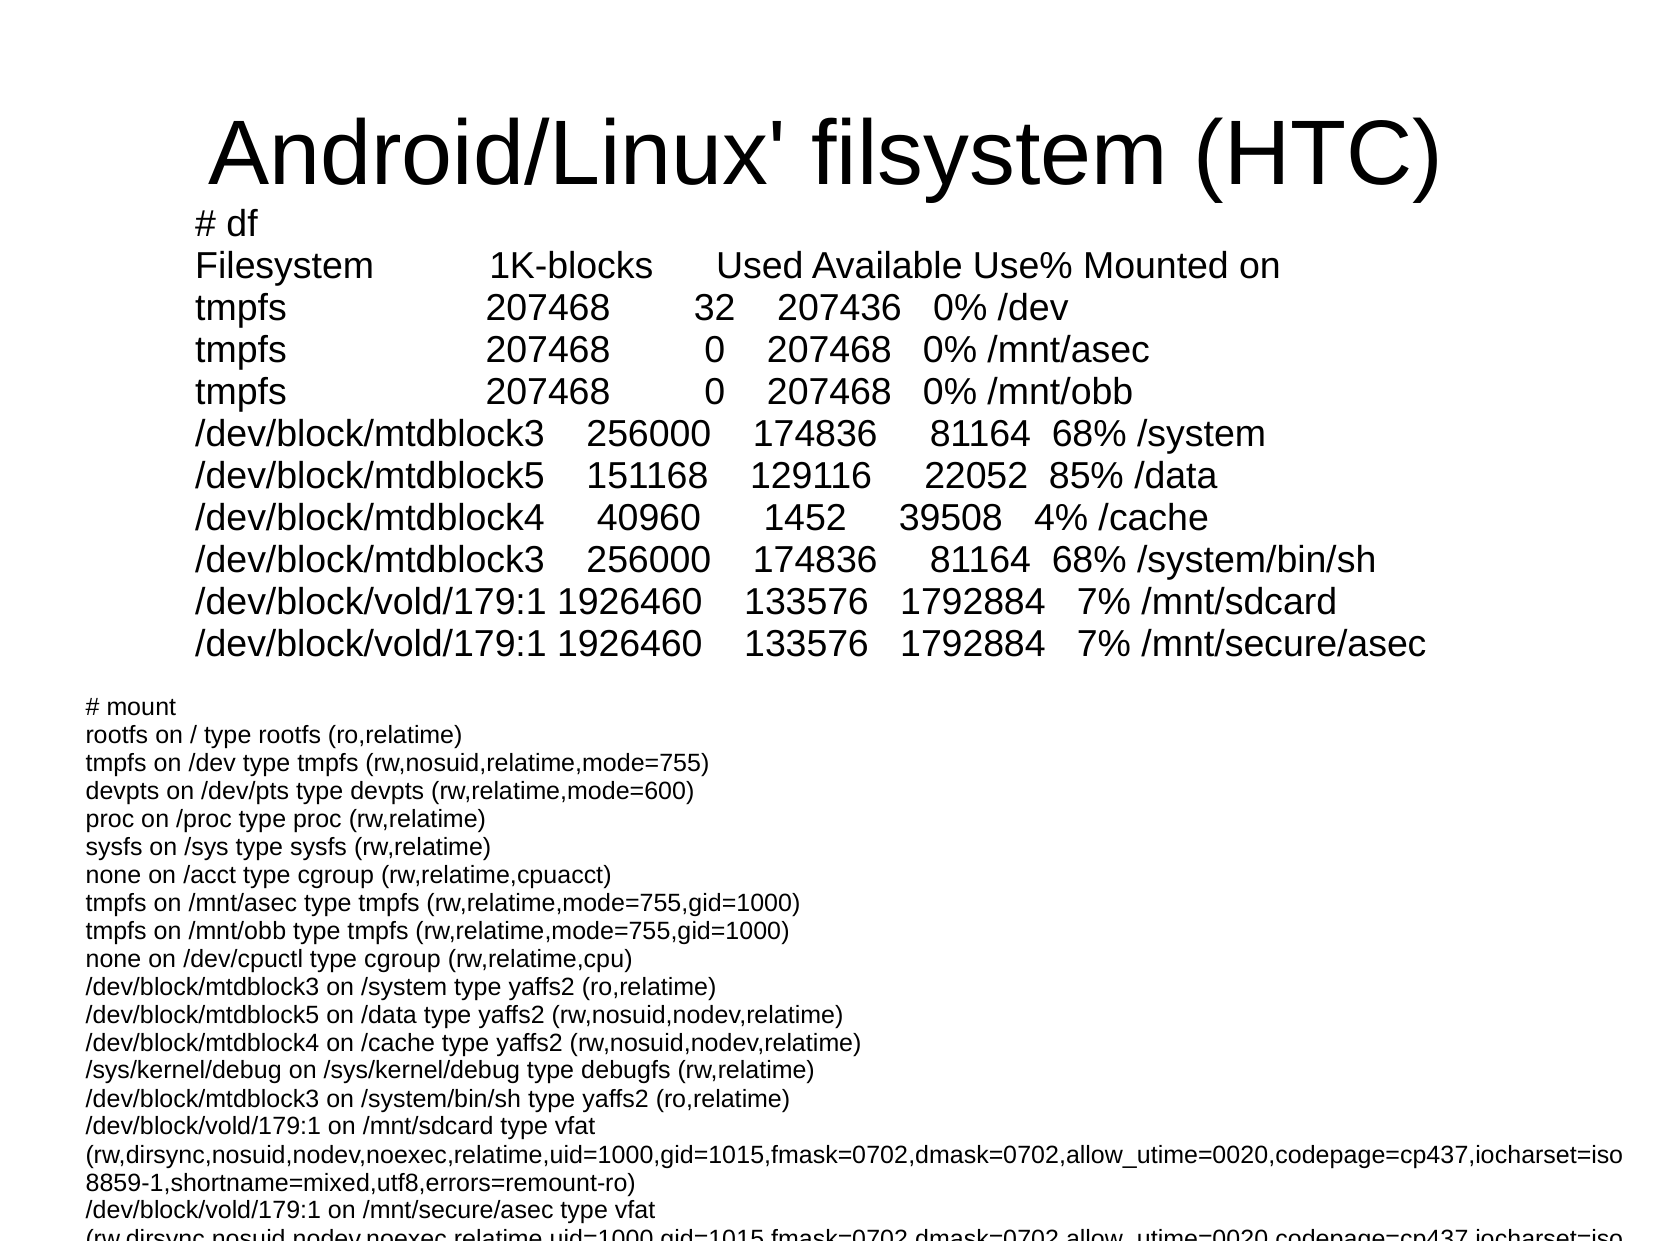

# Android/Linux' filsystem (HTC)
# df
Filesystem 1K-blocks Used Available Use% Mounted on
tmpfs 207468 32 207436 0% /dev
tmpfs 207468 0 207468 0% /mnt/asec
tmpfs 207468 0 207468 0% /mnt/obb
/dev/block/mtdblock3 256000 174836 81164 68% /system
/dev/block/mtdblock5 151168 129116 22052 85% /data
/dev/block/mtdblock4 40960 1452 39508 4% /cache
/dev/block/mtdblock3 256000 174836 81164 68% /system/bin/sh
/dev/block/vold/179:1 1926460 133576 1792884 7% /mnt/sdcard
/dev/block/vold/179:1 1926460 133576 1792884 7% /mnt/secure/asec
# mount
rootfs on / type rootfs (ro,relatime)
tmpfs on /dev type tmpfs (rw,nosuid,relatime,mode=755)
devpts on /dev/pts type devpts (rw,relatime,mode=600)
proc on /proc type proc (rw,relatime)
sysfs on /sys type sysfs (rw,relatime)
none on /acct type cgroup (rw,relatime,cpuacct)
tmpfs on /mnt/asec type tmpfs (rw,relatime,mode=755,gid=1000)
tmpfs on /mnt/obb type tmpfs (rw,relatime,mode=755,gid=1000)
none on /dev/cpuctl type cgroup (rw,relatime,cpu)
/dev/block/mtdblock3 on /system type yaffs2 (ro,relatime)
/dev/block/mtdblock5 on /data type yaffs2 (rw,nosuid,nodev,relatime)
/dev/block/mtdblock4 on /cache type yaffs2 (rw,nosuid,nodev,relatime)
/sys/kernel/debug on /sys/kernel/debug type debugfs (rw,relatime)
/dev/block/mtdblock3 on /system/bin/sh type yaffs2 (ro,relatime)
/dev/block/vold/179:1 on /mnt/sdcard type vfat (rw,dirsync,nosuid,nodev,noexec,relatime,uid=1000,gid=1015,fmask=0702,dmask=0702,allow_utime=0020,codepage=cp437,iocharset=iso8859-1,shortname=mixed,utf8,errors=remount-ro)
/dev/block/vold/179:1 on /mnt/secure/asec type vfat (rw,dirsync,nosuid,nodev,noexec,relatime,uid=1000,gid=1015,fmask=0702,dmask=0702,allow_utime=0020,codepage=cp437,iocharset=iso8859-1,shortname=mixed,utf8,errors=remount-ro)
tmpfs on /mnt/sdcard/.android_secure type tmpfs (ro,relatime,size=0k,mode=000)
/dev/block/dm-0 on /mnt/asec/com.svox.classic.langpack.dan_dnk_fem-1 type vfat (ro,dirsync,nosuid,nodev,relatime,uid=1000,fmask=0222,dmask=0222,codepage=cp437,iocharset=iso8859-1,shortname=mixed,utf8,errors=remount-ro)